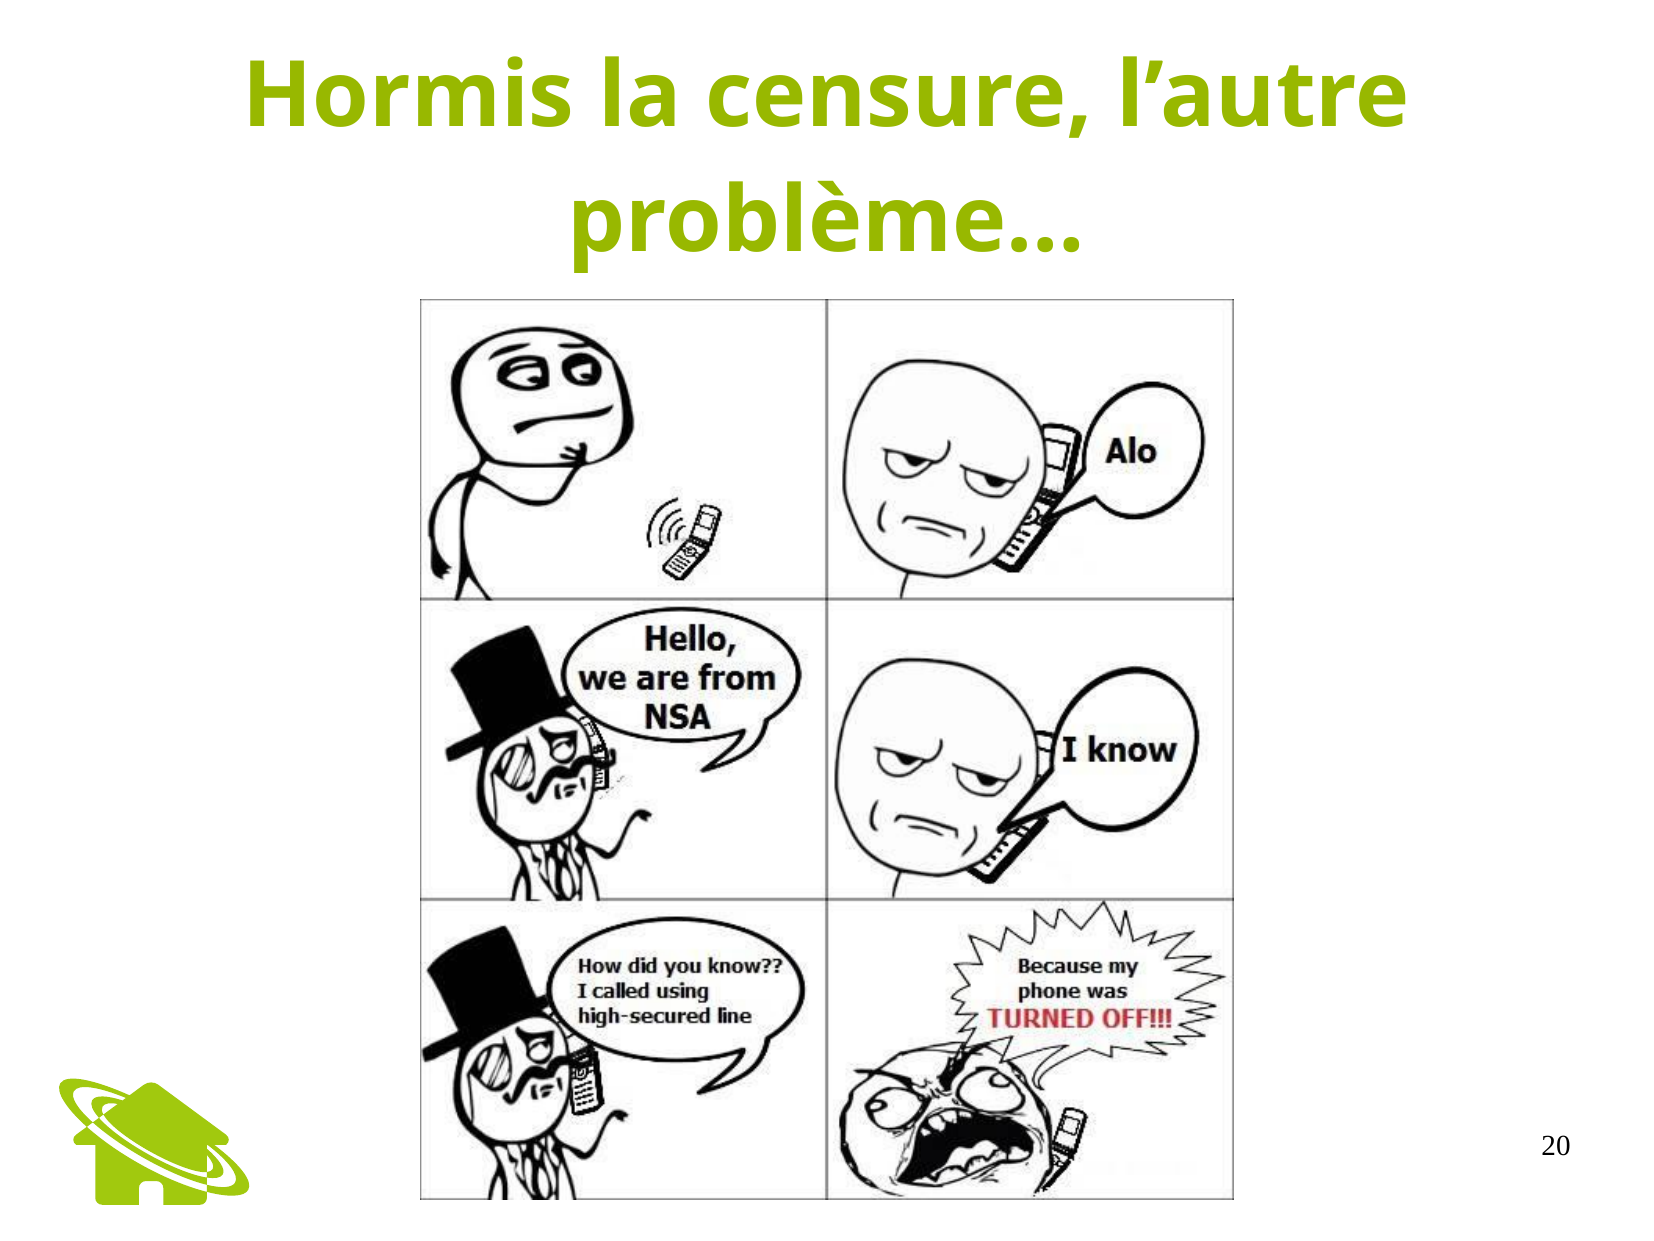

# Hormis la censure, l’autre problème…
20